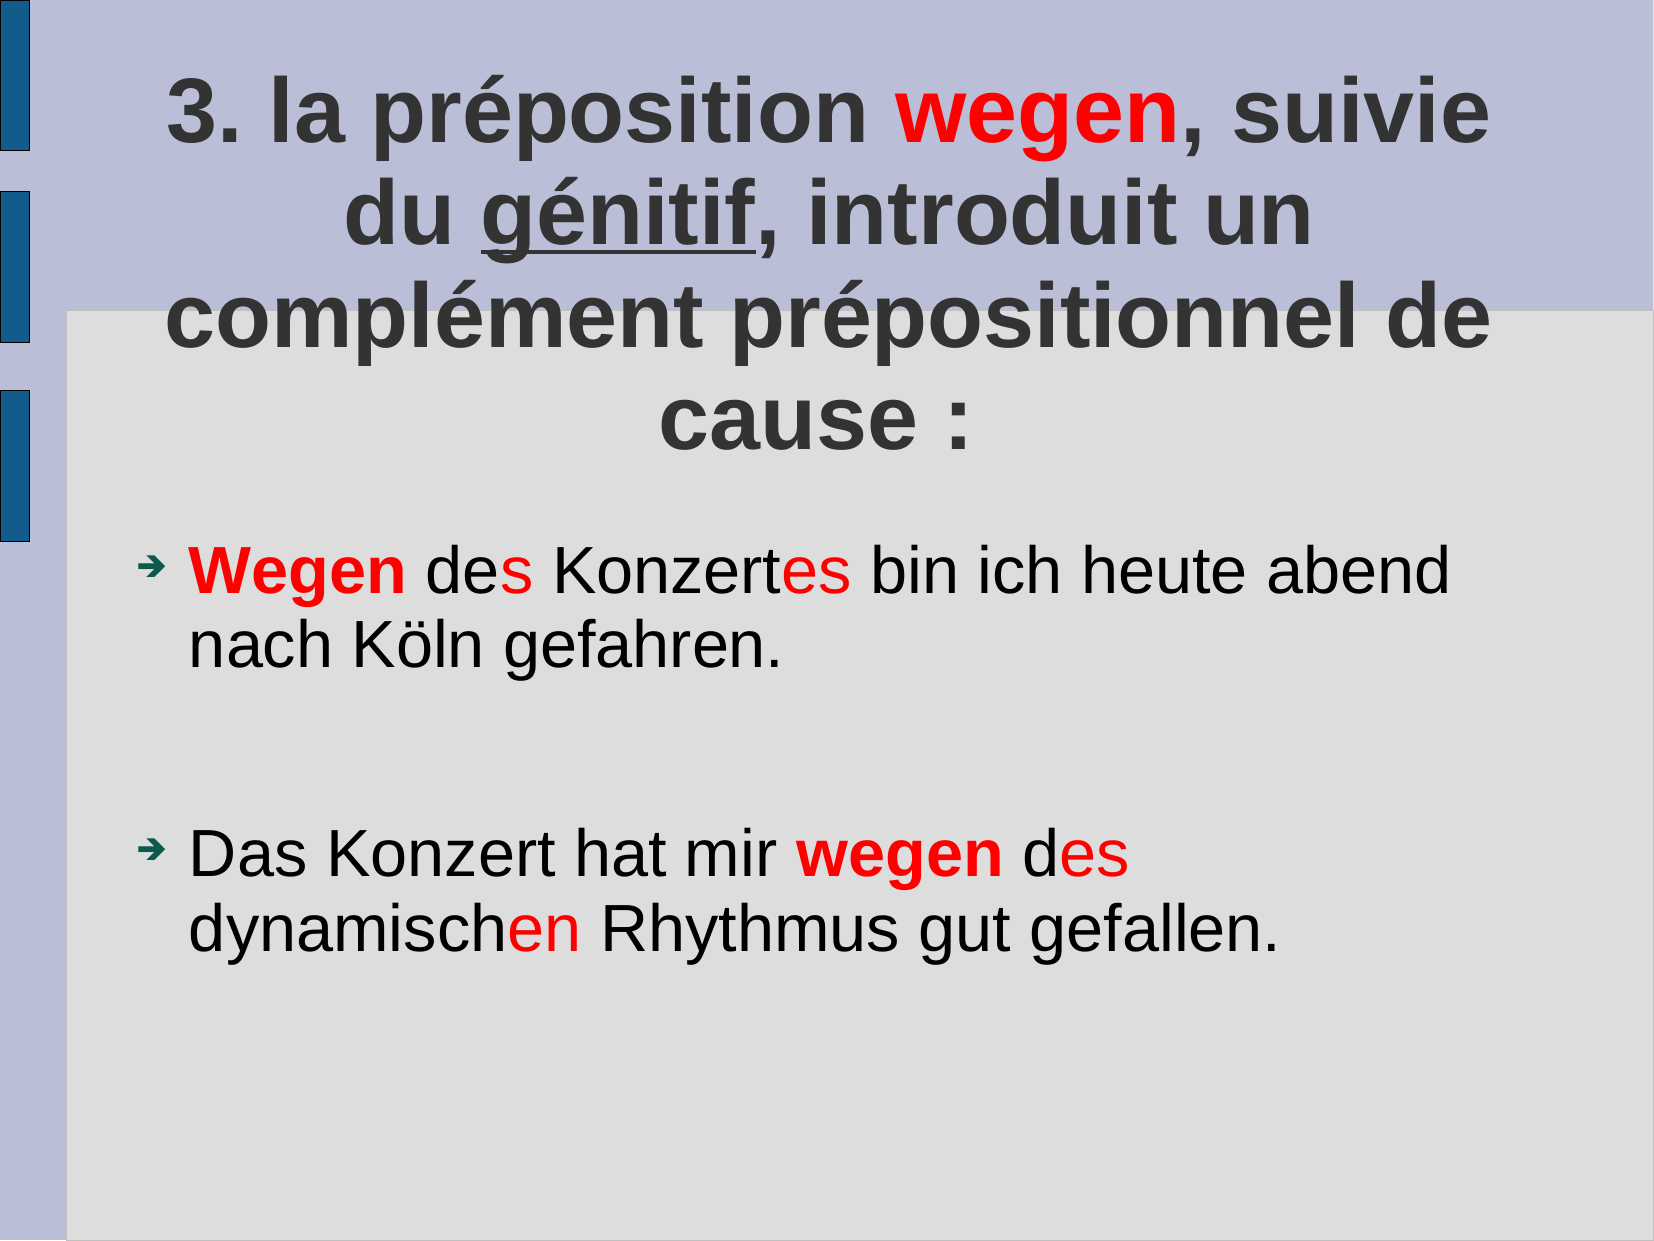

# 3. la préposition wegen, suivie du génitif, introduit un complément prépositionnel de cause :
Wegen des Konzertes bin ich heute abend nach Köln gefahren.
Das Konzert hat mir wegen des dynamischen Rhythmus gut gefallen.